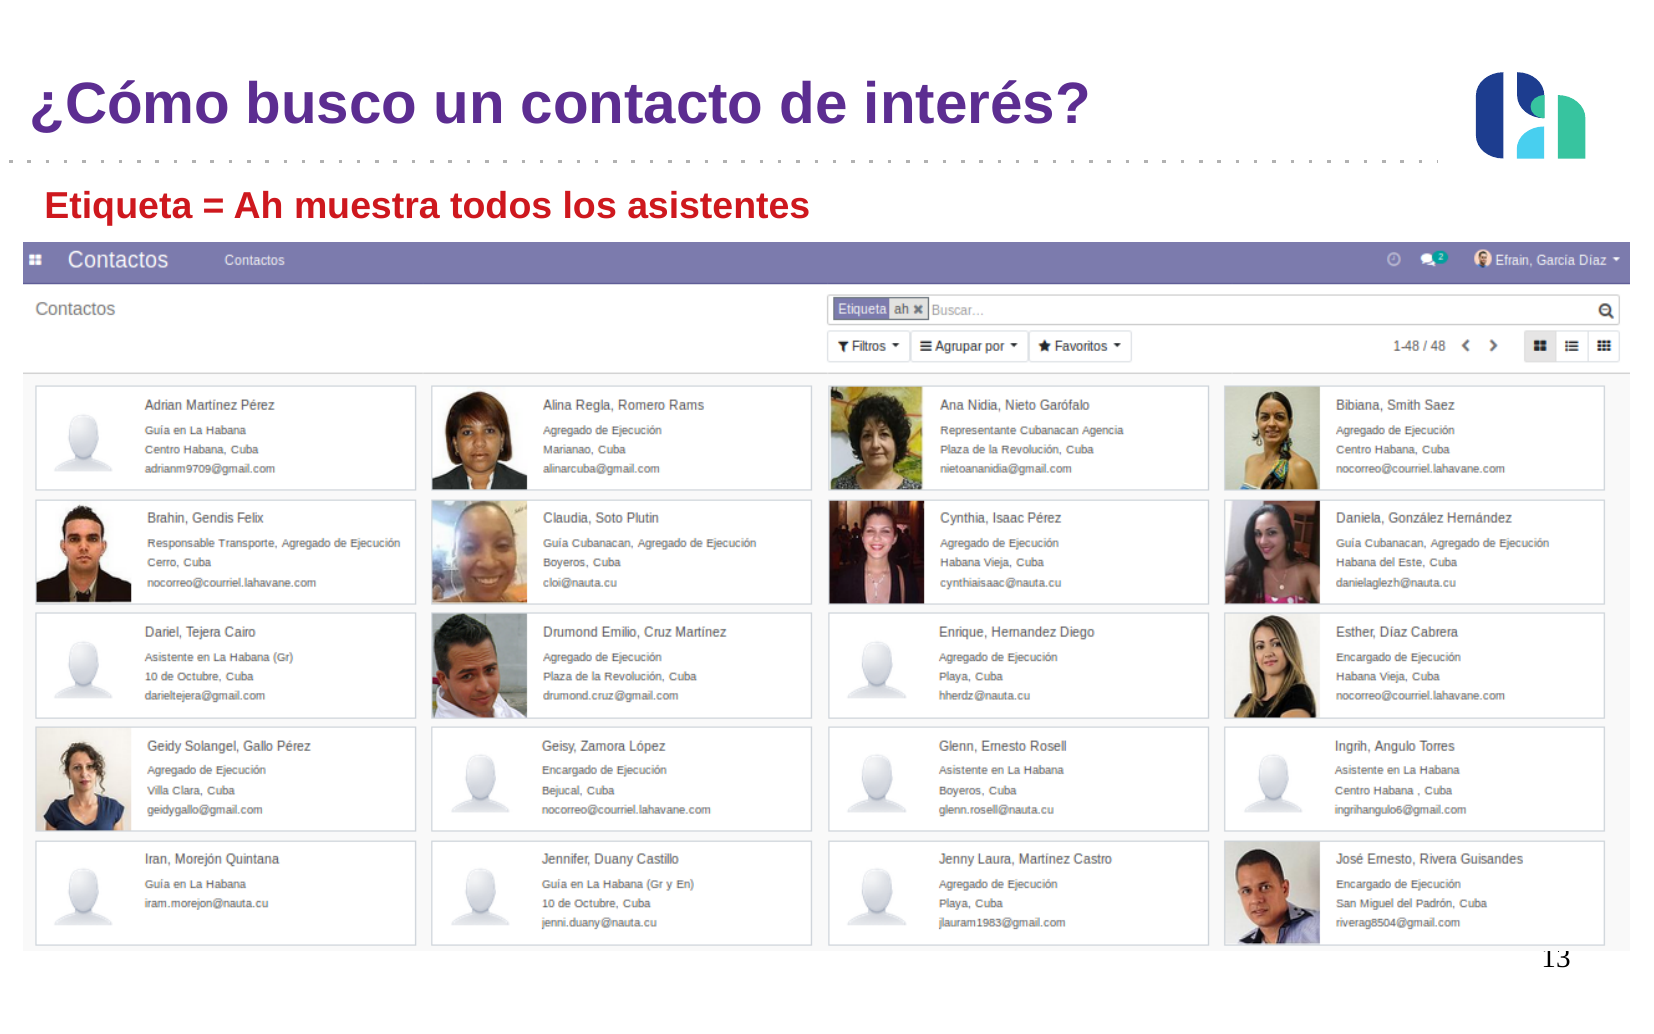

¿Cómo busco un contacto de interés?
Etiqueta = Ah muestra todos los asistentes
13